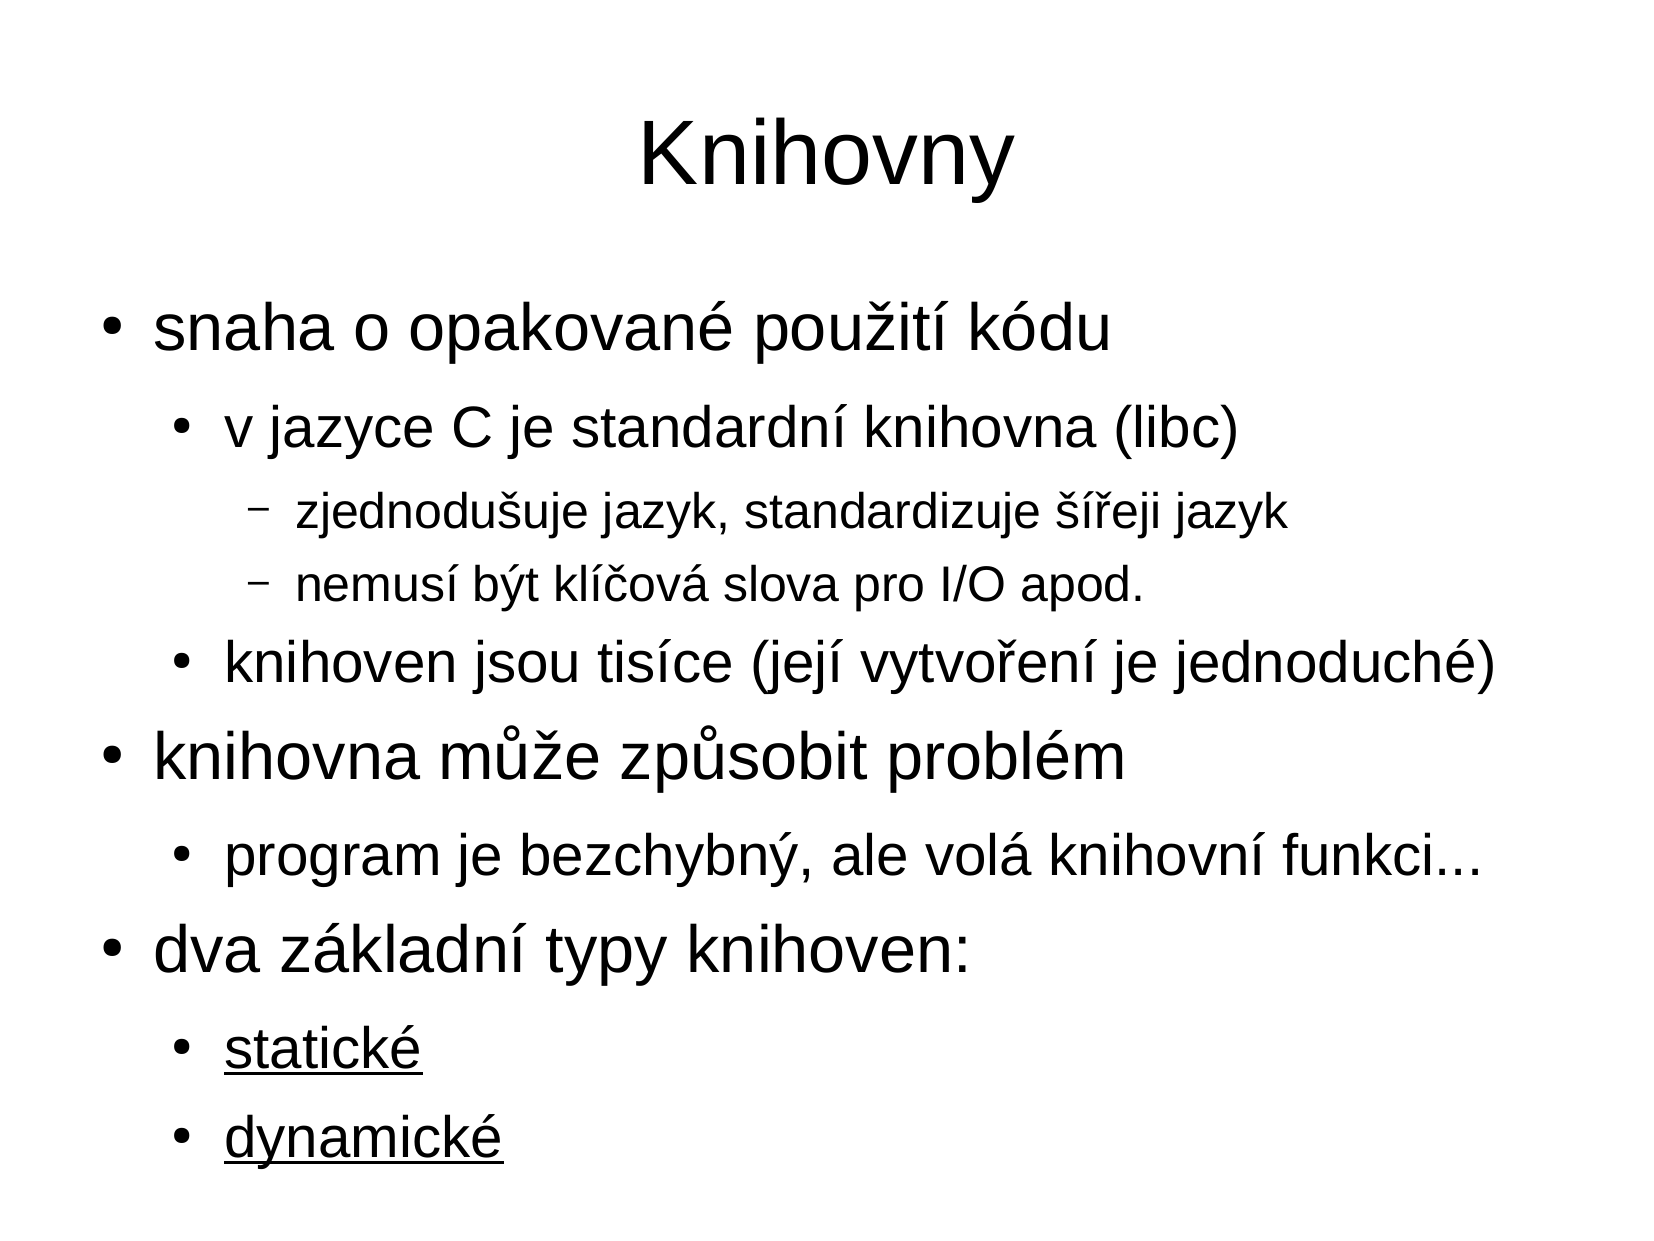

# Knihovny
snaha o opakované použití kódu
v jazyce C je standardní knihovna (libc)
zjednodušuje jazyk, standardizuje šířeji jazyk
nemusí být klíčová slova pro I/O apod.
knihoven jsou tisíce (její vytvoření je jednoduché)
knihovna může způsobit problém
program je bezchybný, ale volá knihovní funkci...
dva základní typy knihoven:
statické
dynamické